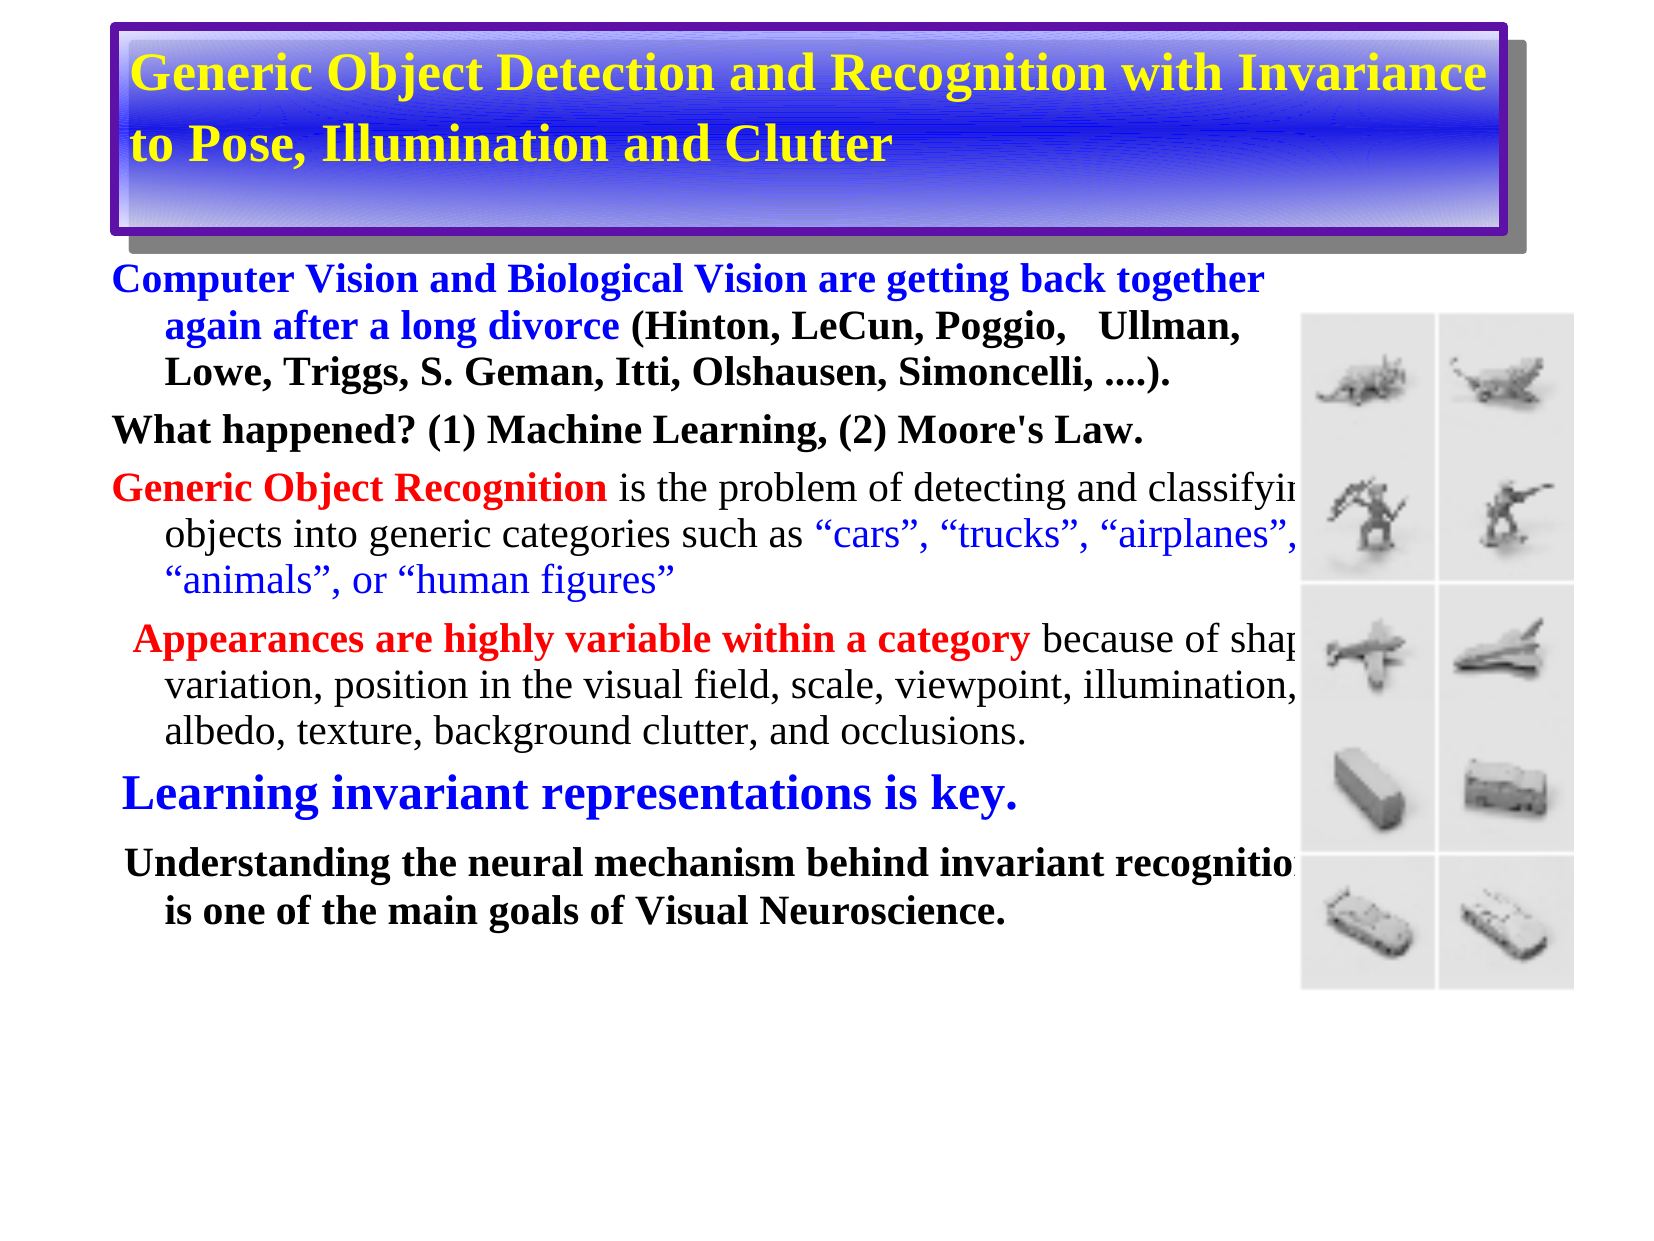

Generic Object Detection and Recognition with Invariance
to Pose, Illumination and Clutter
Computer Vision and Biological Vision are getting back together again after a long divorce (Hinton, LeCun, Poggio, Ullman, Lowe, Triggs, S. Geman, Itti, Olshausen, Simoncelli, ....).
What happened? (1) Machine Learning, (2) Moore's Law.
Generic Object Recognition is the problem of detecting and classifying objects into generic categories such as “cars”, “trucks”, “airplanes”, “animals”, or “human figures”
 Appearances are highly variable within a category because of shape variation, position in the visual field, scale, viewpoint, illumination, albedo, texture, background clutter, and occlusions.
 Learning invariant representations is key.
 Understanding the neural mechanism behind invariant recognition is one of the main goals of Visual Neuroscience.